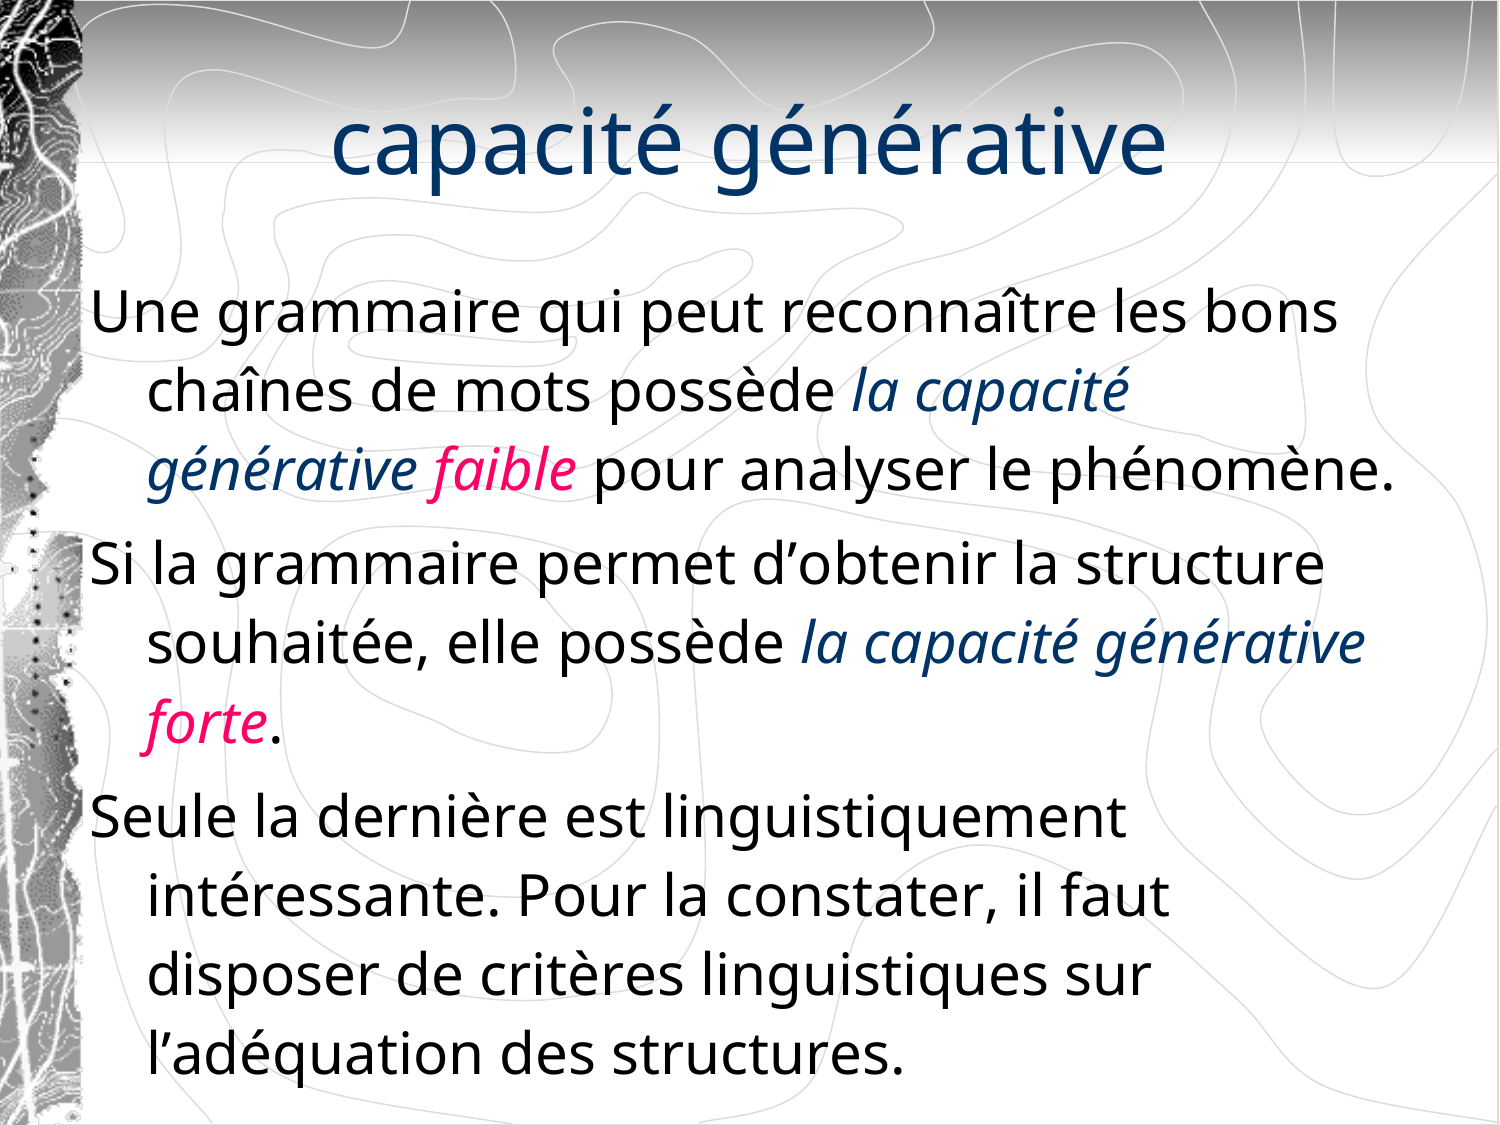

# capacité générative
Une grammaire qui peut reconnaître les bons chaînes de mots possède la capacité générative faible pour analyser le phénomène.
Si la grammaire permet d’obtenir la structure souhaitée, elle possède la capacité générative forte.
Seule la dernière est linguistiquement intéressante. Pour la constater, il faut disposer de critères linguistiques sur l’adéquation des structures.